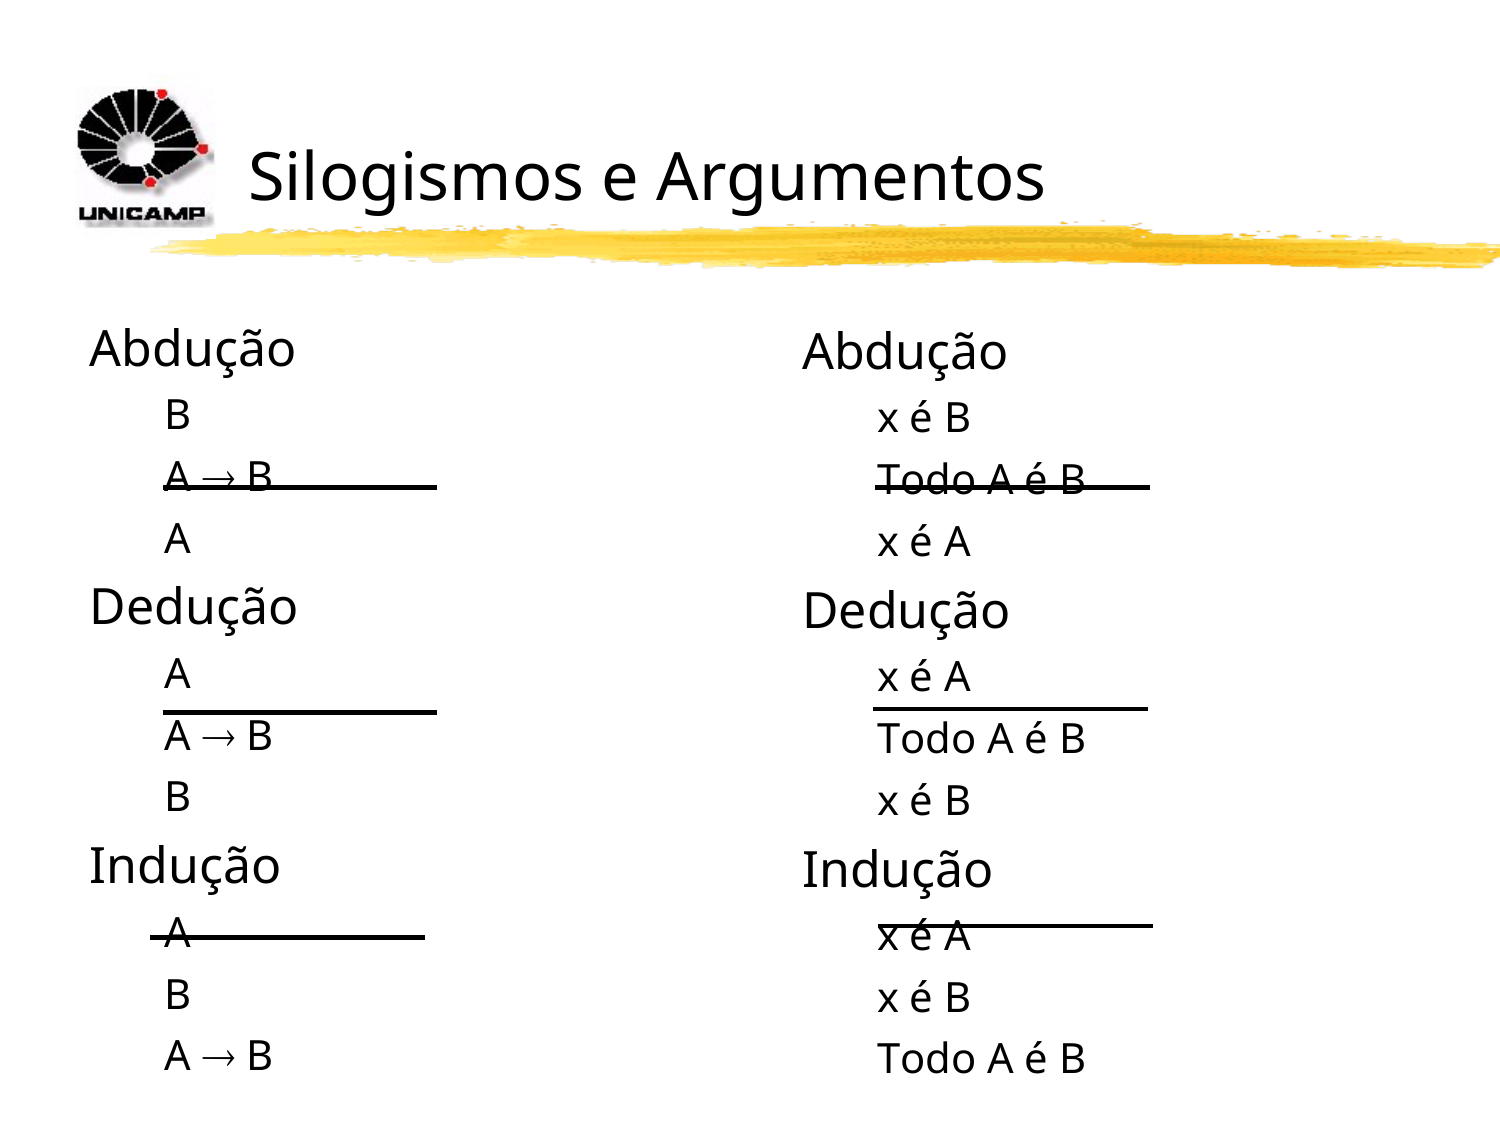

# Silogismos e Argumentos
Abdução
B
A  B
A
Dedução
A
A  B
B
Indução
A
B
A  B
Abdução
x é B
Todo A é B
x é A
Dedução
x é A
Todo A é B
x é B
Indução
x é A
x é B
Todo A é B